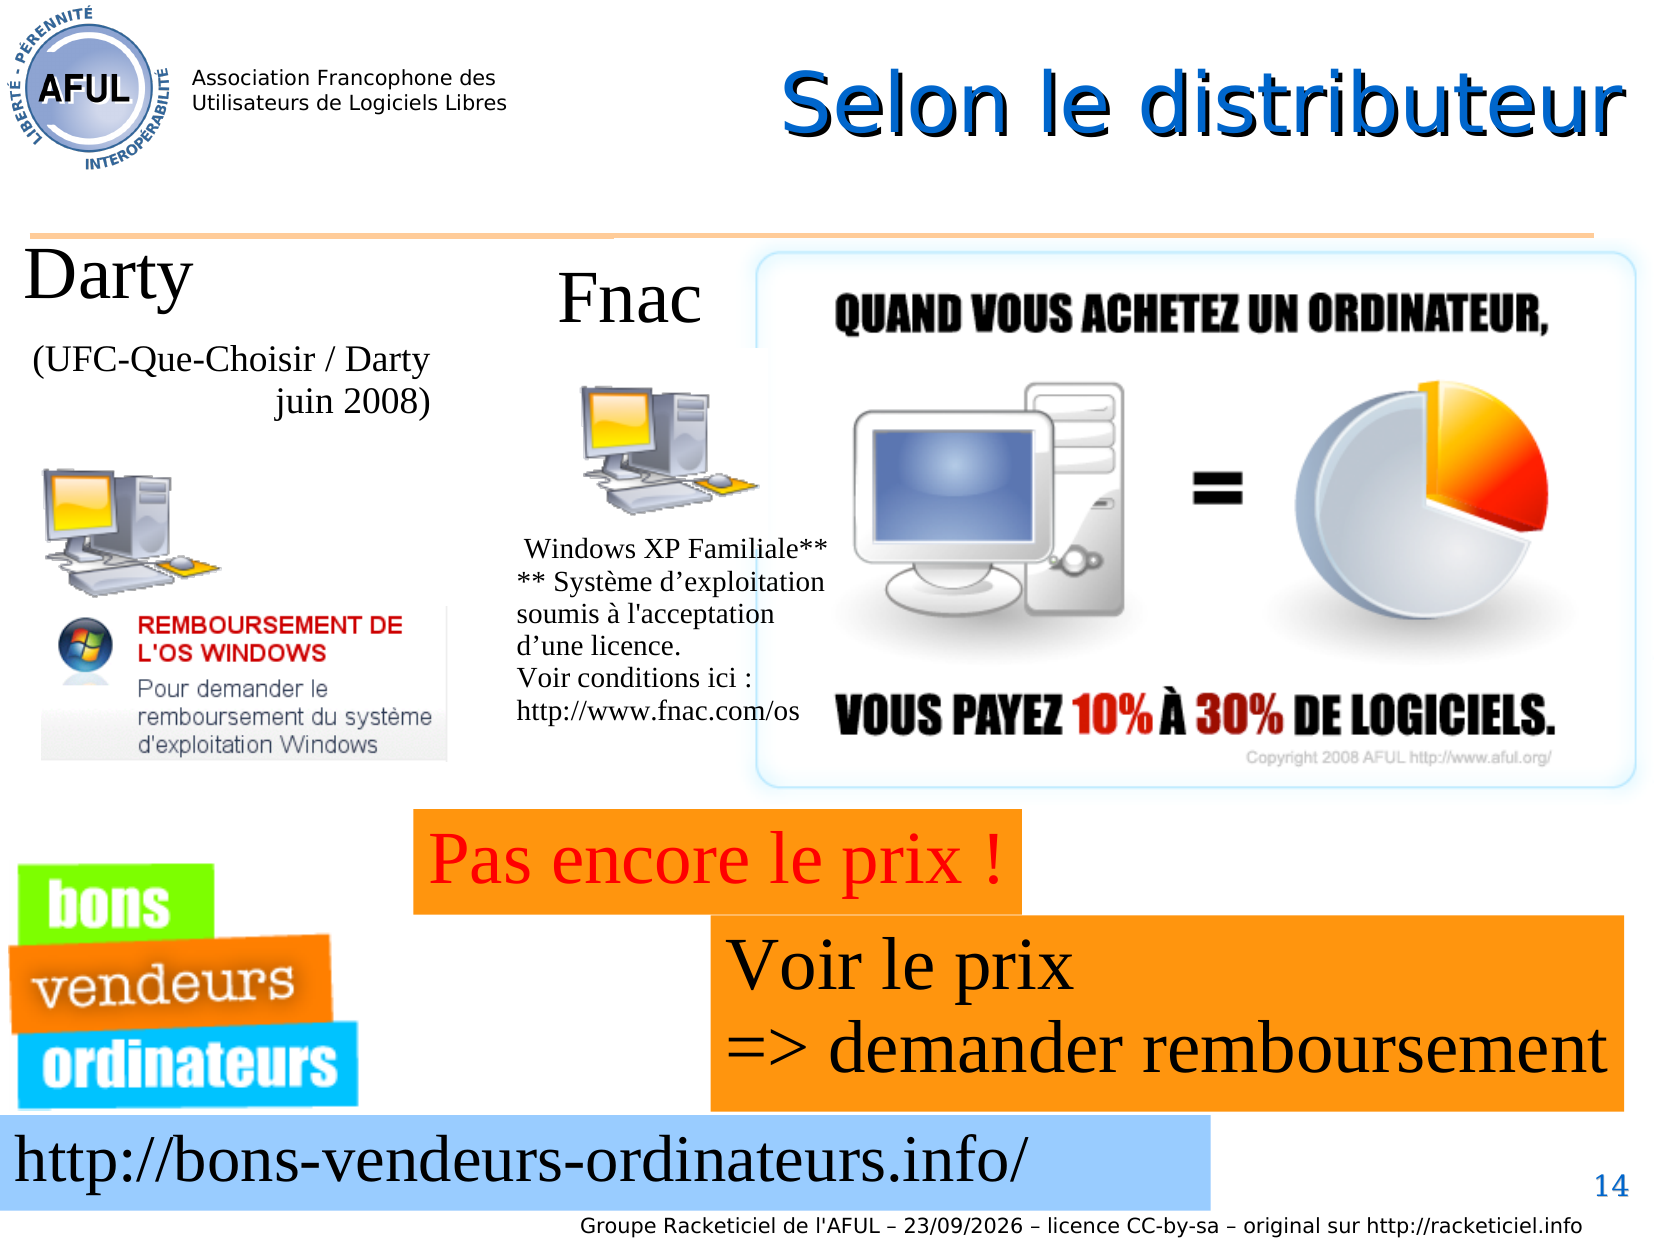

# Selon le distributeur
Darty
Fnac
(UFC-Que-Choisir / Darty
juin 2008)
 Windows XP Familiale**
** Système d’exploitation
soumis à l'acceptation
d’une licence.
Voir conditions ici :
http://www.fnac.com/os
Pas encore le prix !
Voir le prix
=> demander remboursement
http://bons-vendeurs-ordinateurs.info/
14